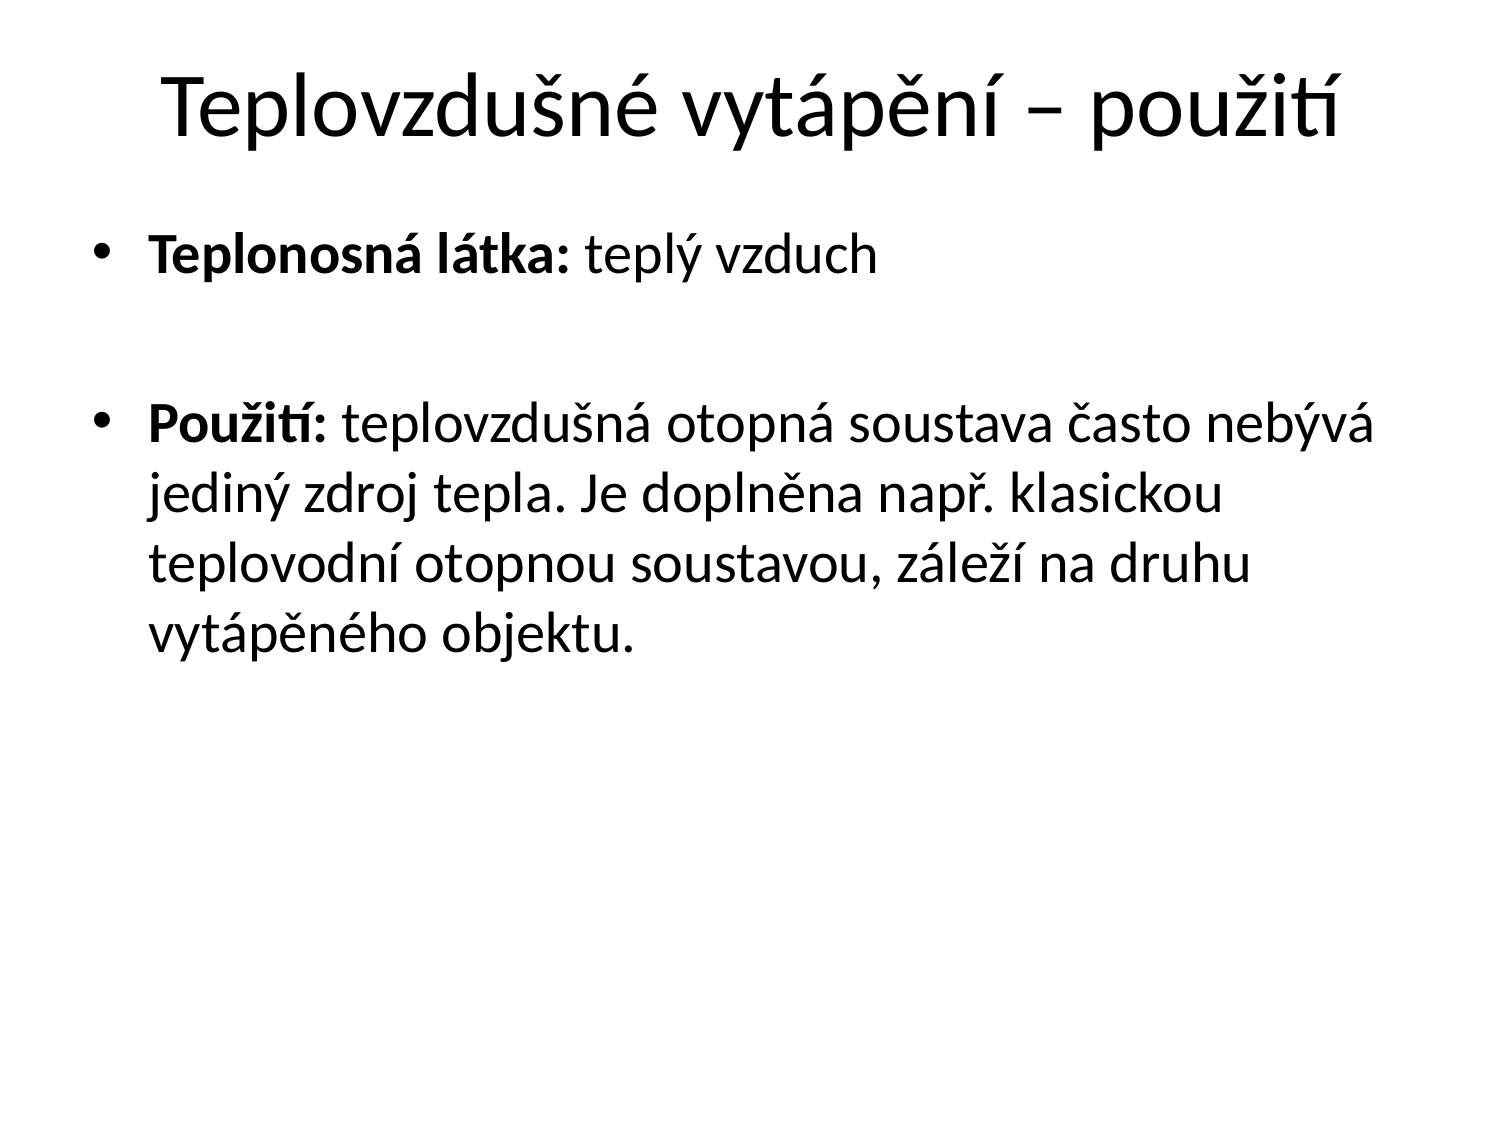

# Teplovzdušné vytápění – použití
Teplonosná látka: teplý vzduch
Použití: teplovzdušná otopná soustava často nebývá jediný zdroj tepla. Je doplněna např. klasickou teplovodní otopnou soustavou, záleží na druhu vytápěného objektu.